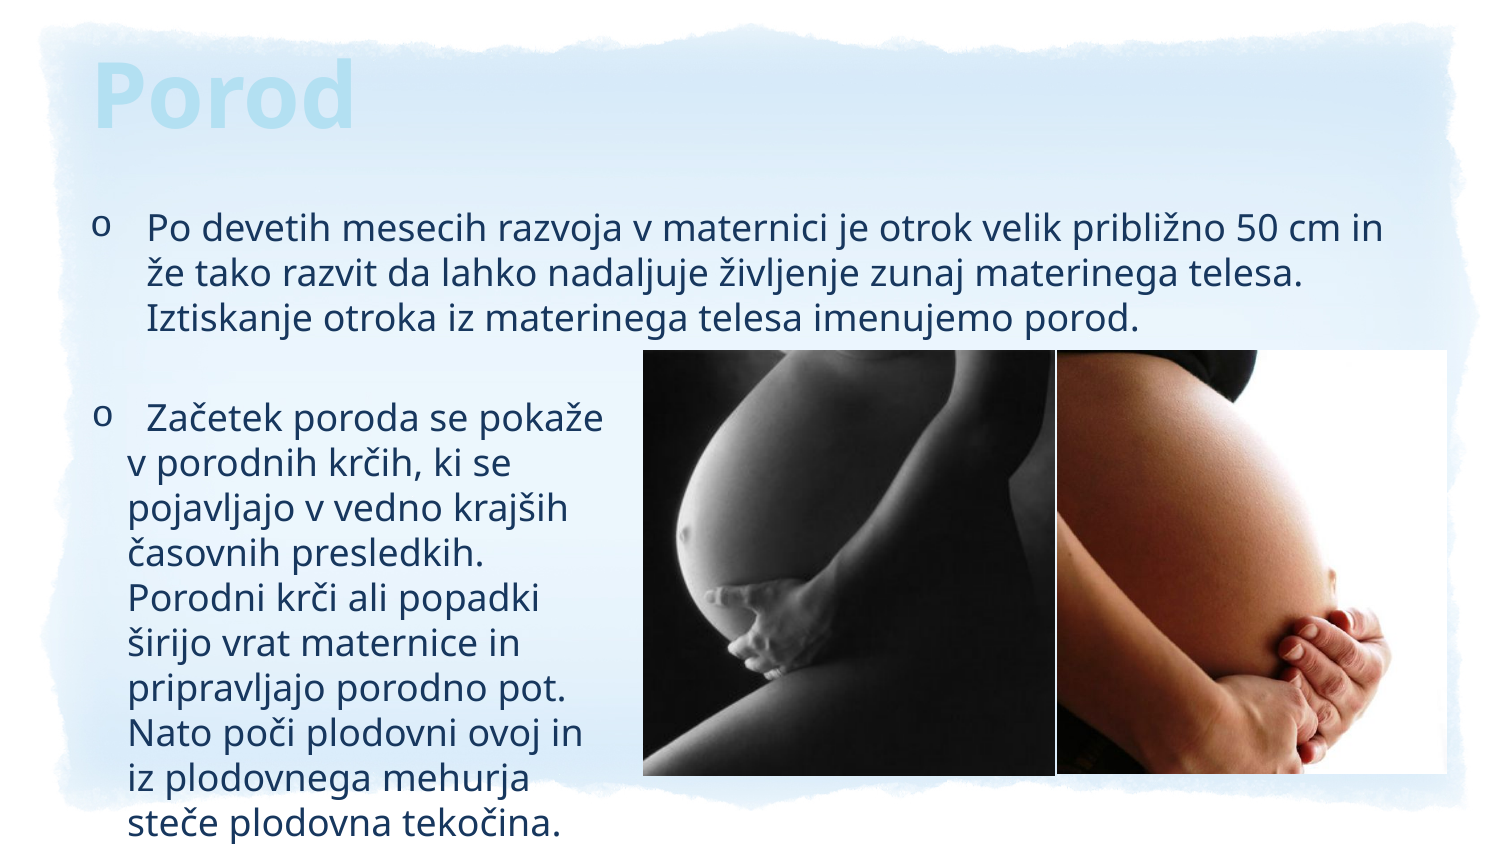

# Porod
Po devetih mesecih razvoja v maternici je otrok velik približno 50 cm in že tako razvit da lahko nadaljuje življenje zunaj materinega telesa. Iztiskanje otroka iz materinega telesa imenujemo porod.
 Začetek poroda se pokaže v porodnih krčih, ki se pojavljajo v vedno krajših časovnih presledkih. Porodni krči ali popadki širijo vrat maternice in pripravljajo porodno pot. Nato poči plodovni ovoj in iz plodovnega mehurja steče plodovna tekočina.